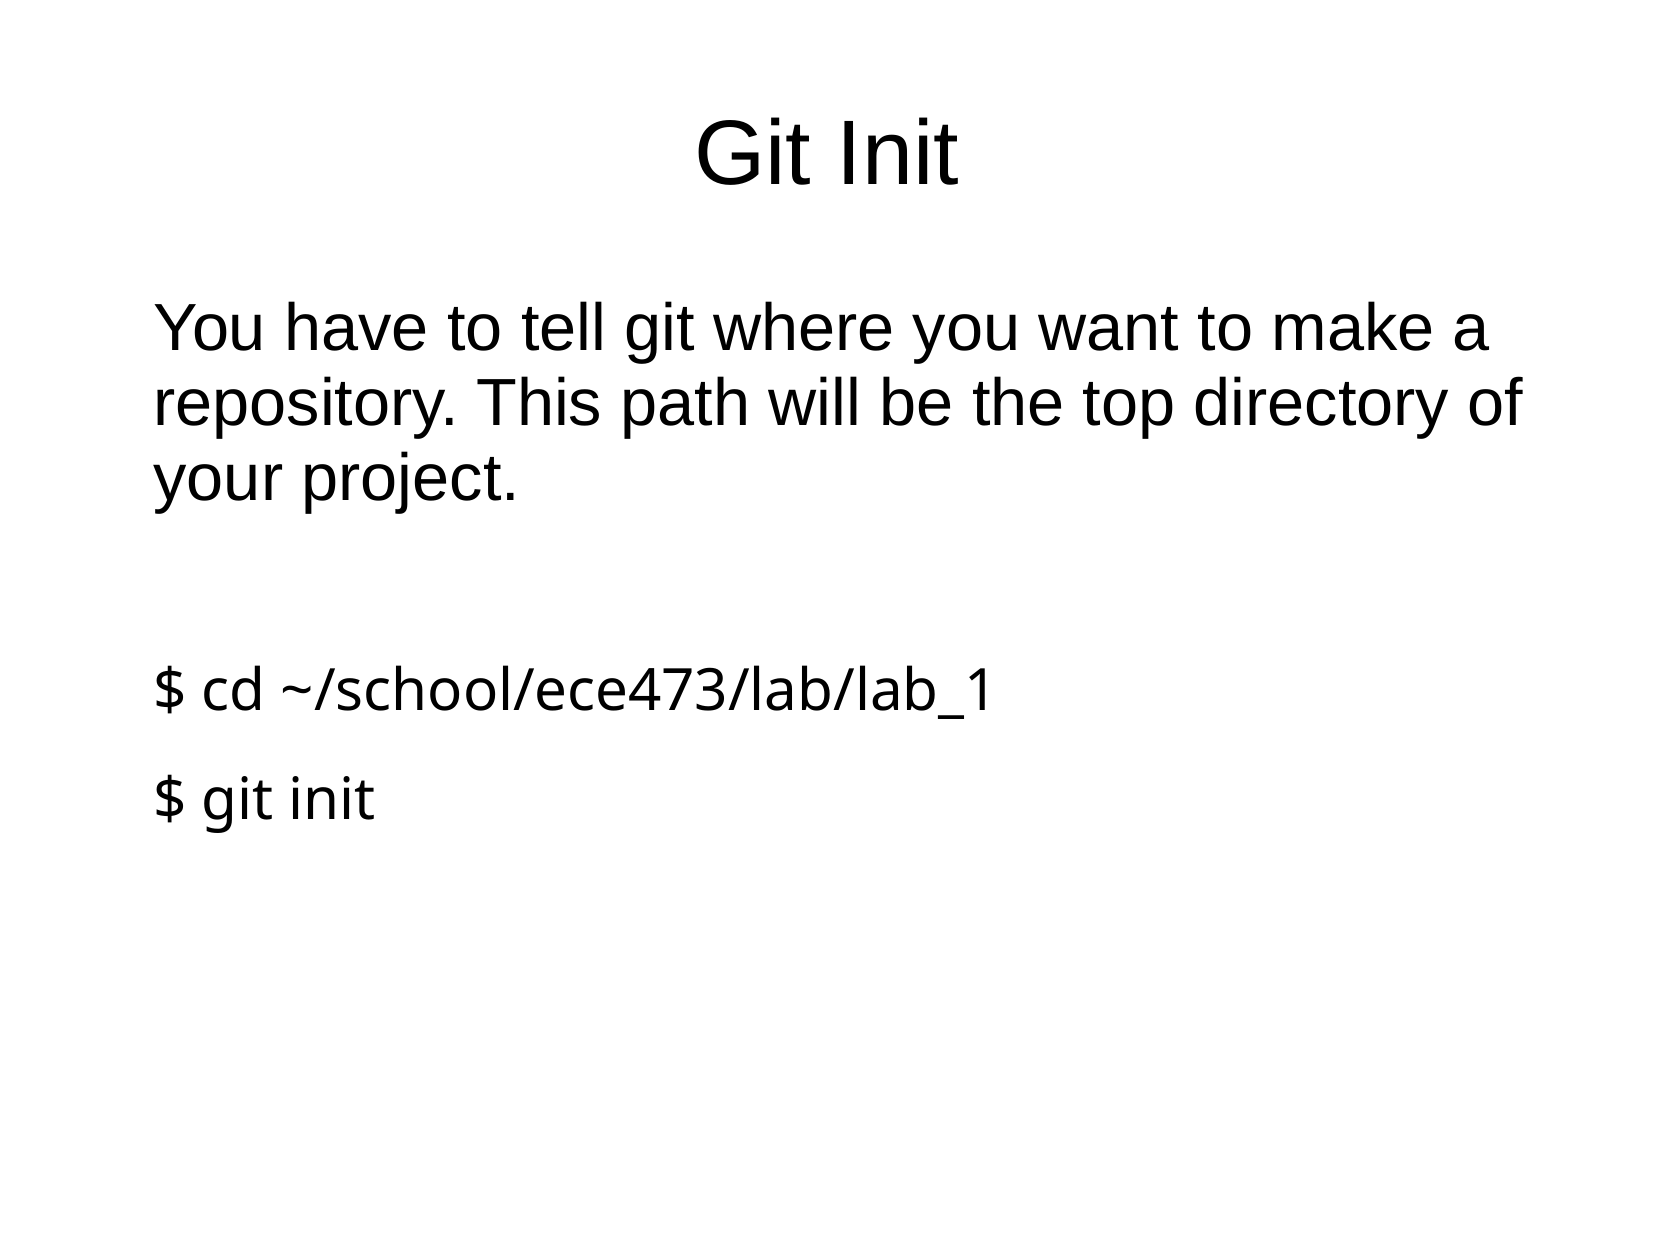

# Git Init
You have to tell git where you want to make a repository. This path will be the top directory of your project.
$ cd ~/school/ece473/lab/lab_1
$ git init